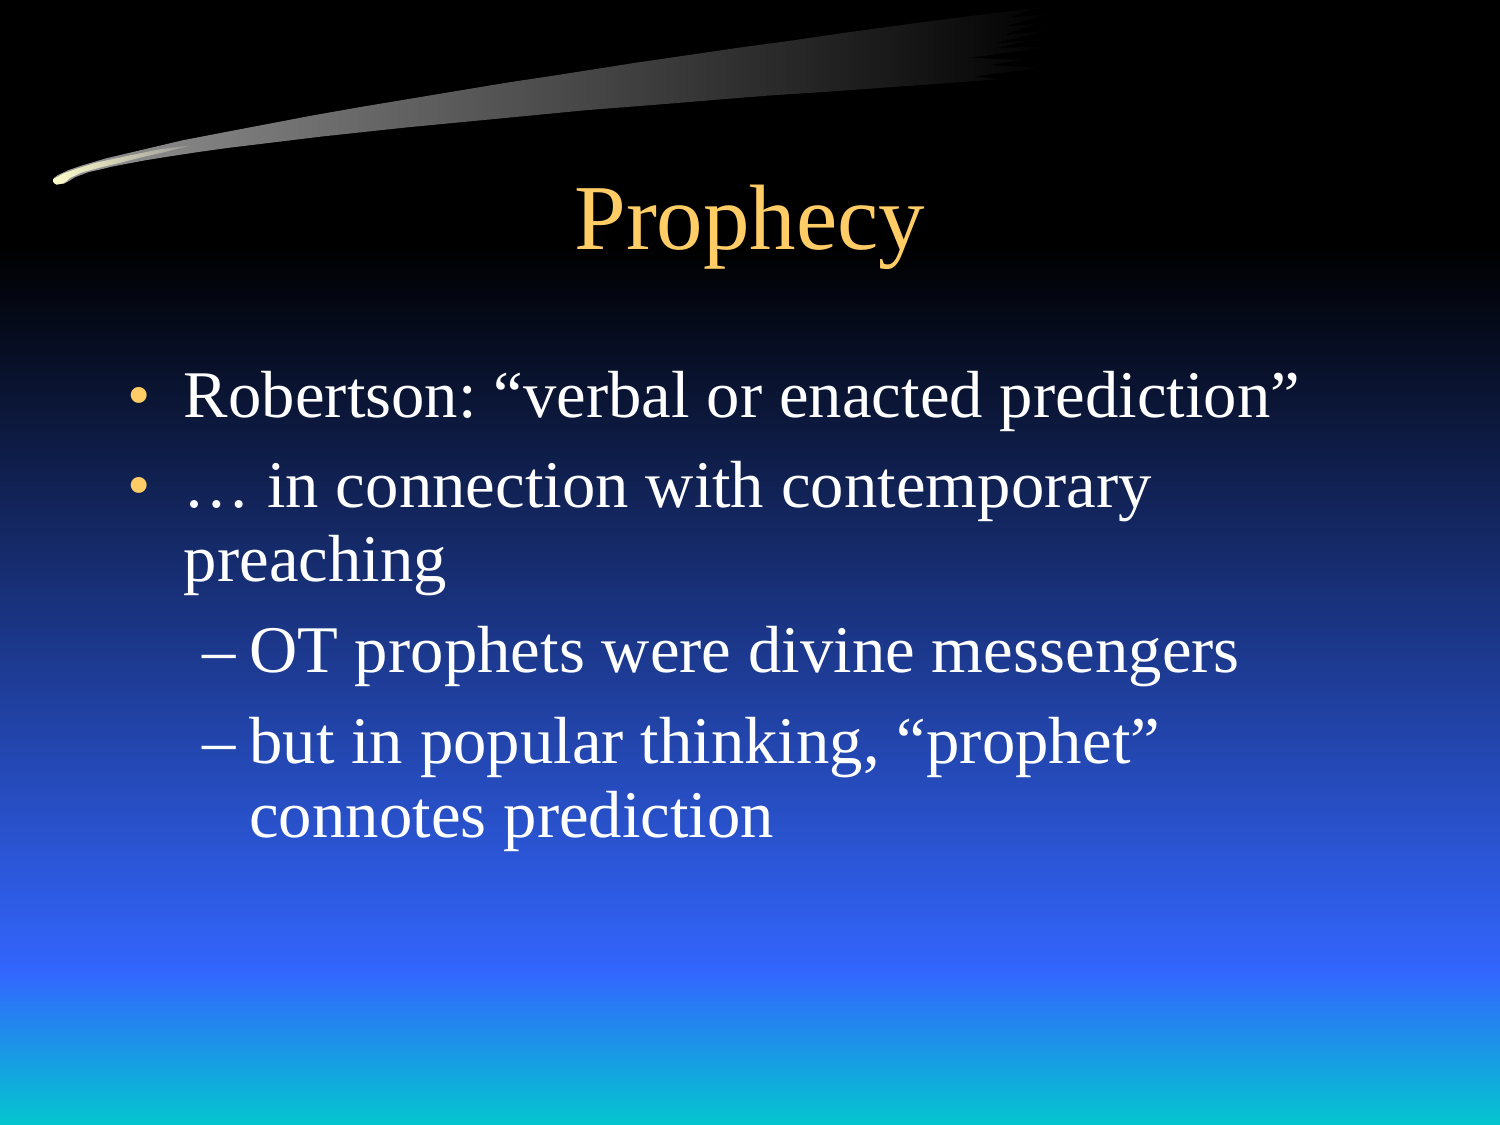

# Prophecy
Robertson: “verbal or enacted prediction”
… in connection with contemporary preaching
OT prophets were divine messengers
but in popular thinking, “prophet” connotes prediction